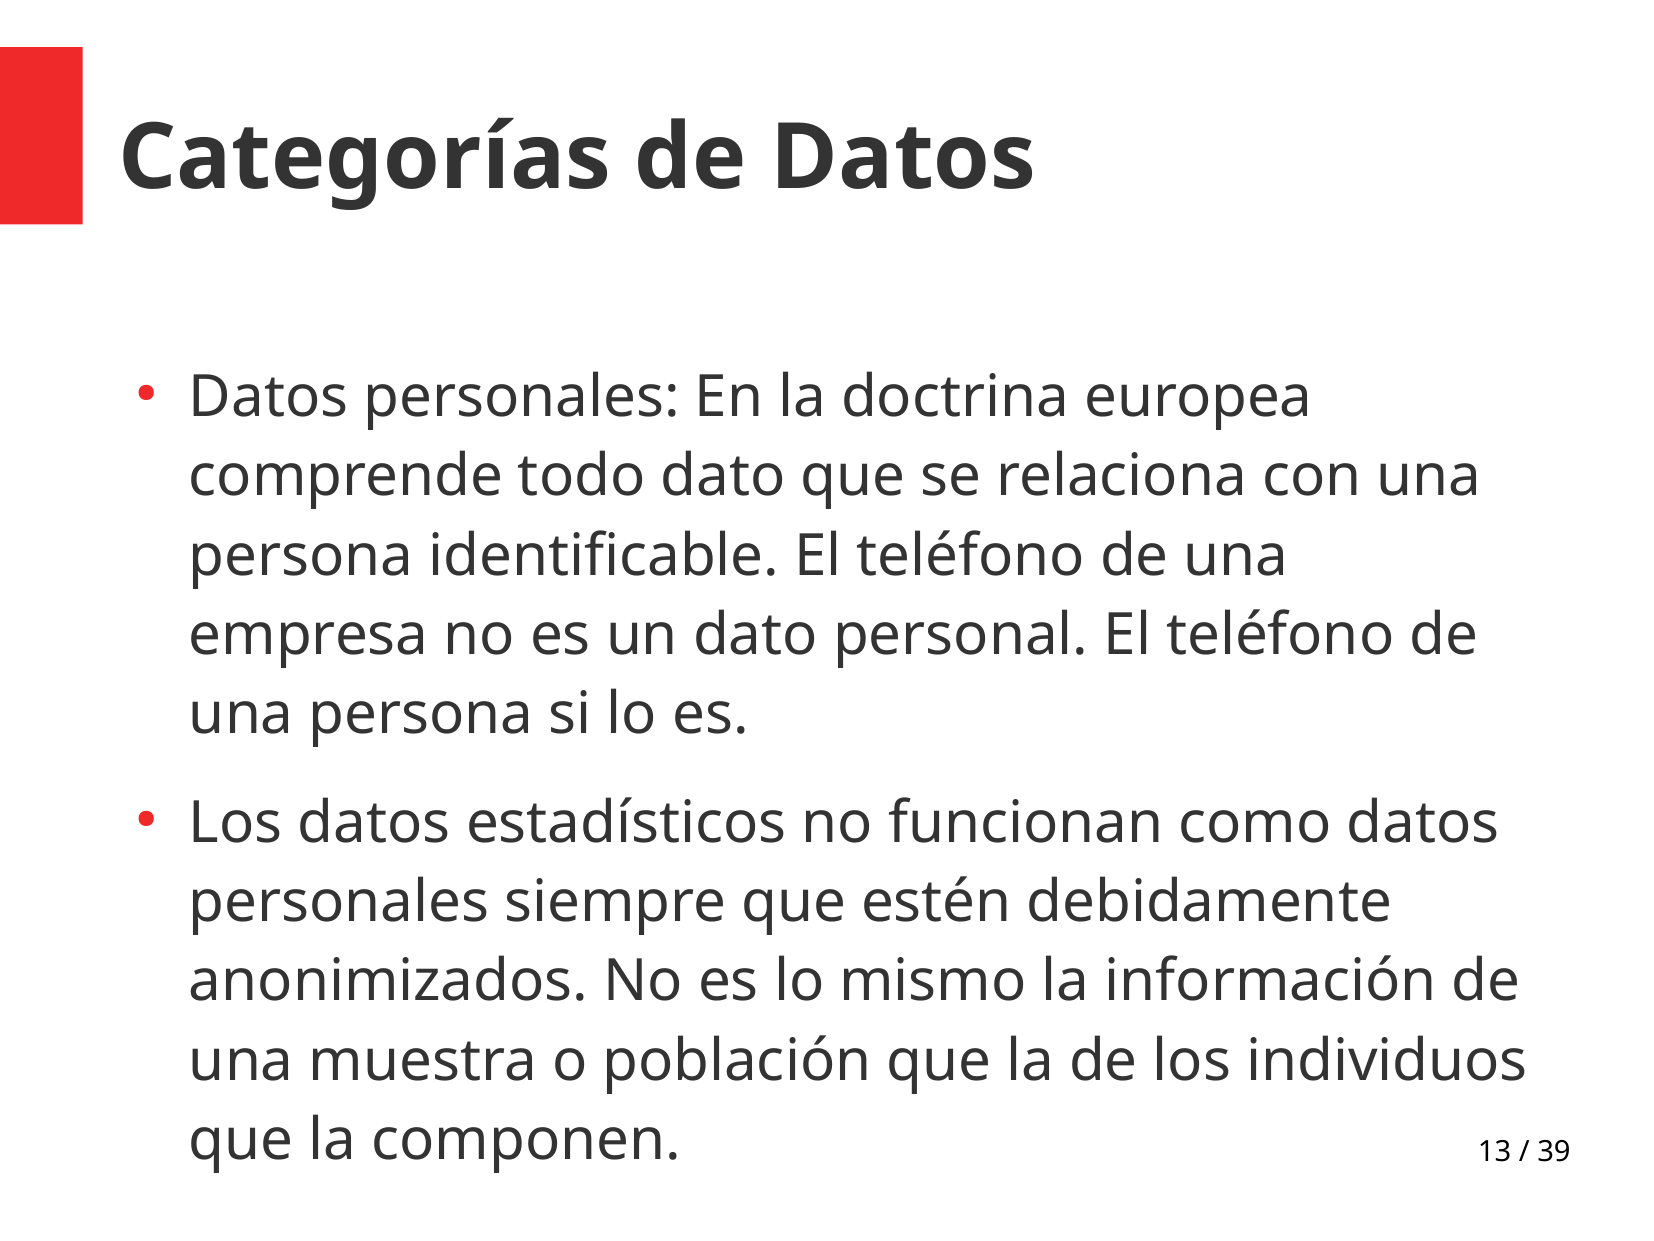

# Categorías de Datos
Datos personales: En la doctrina europea comprende todo dato que se relaciona con una persona identificable. El teléfono de una empresa no es un dato personal. El teléfono de una persona si lo es.
Los datos estadísticos no funcionan como datos personales siempre que estén debidamente anonimizados. No es lo mismo la información de una muestra o población que la de los individuos que la componen.
13